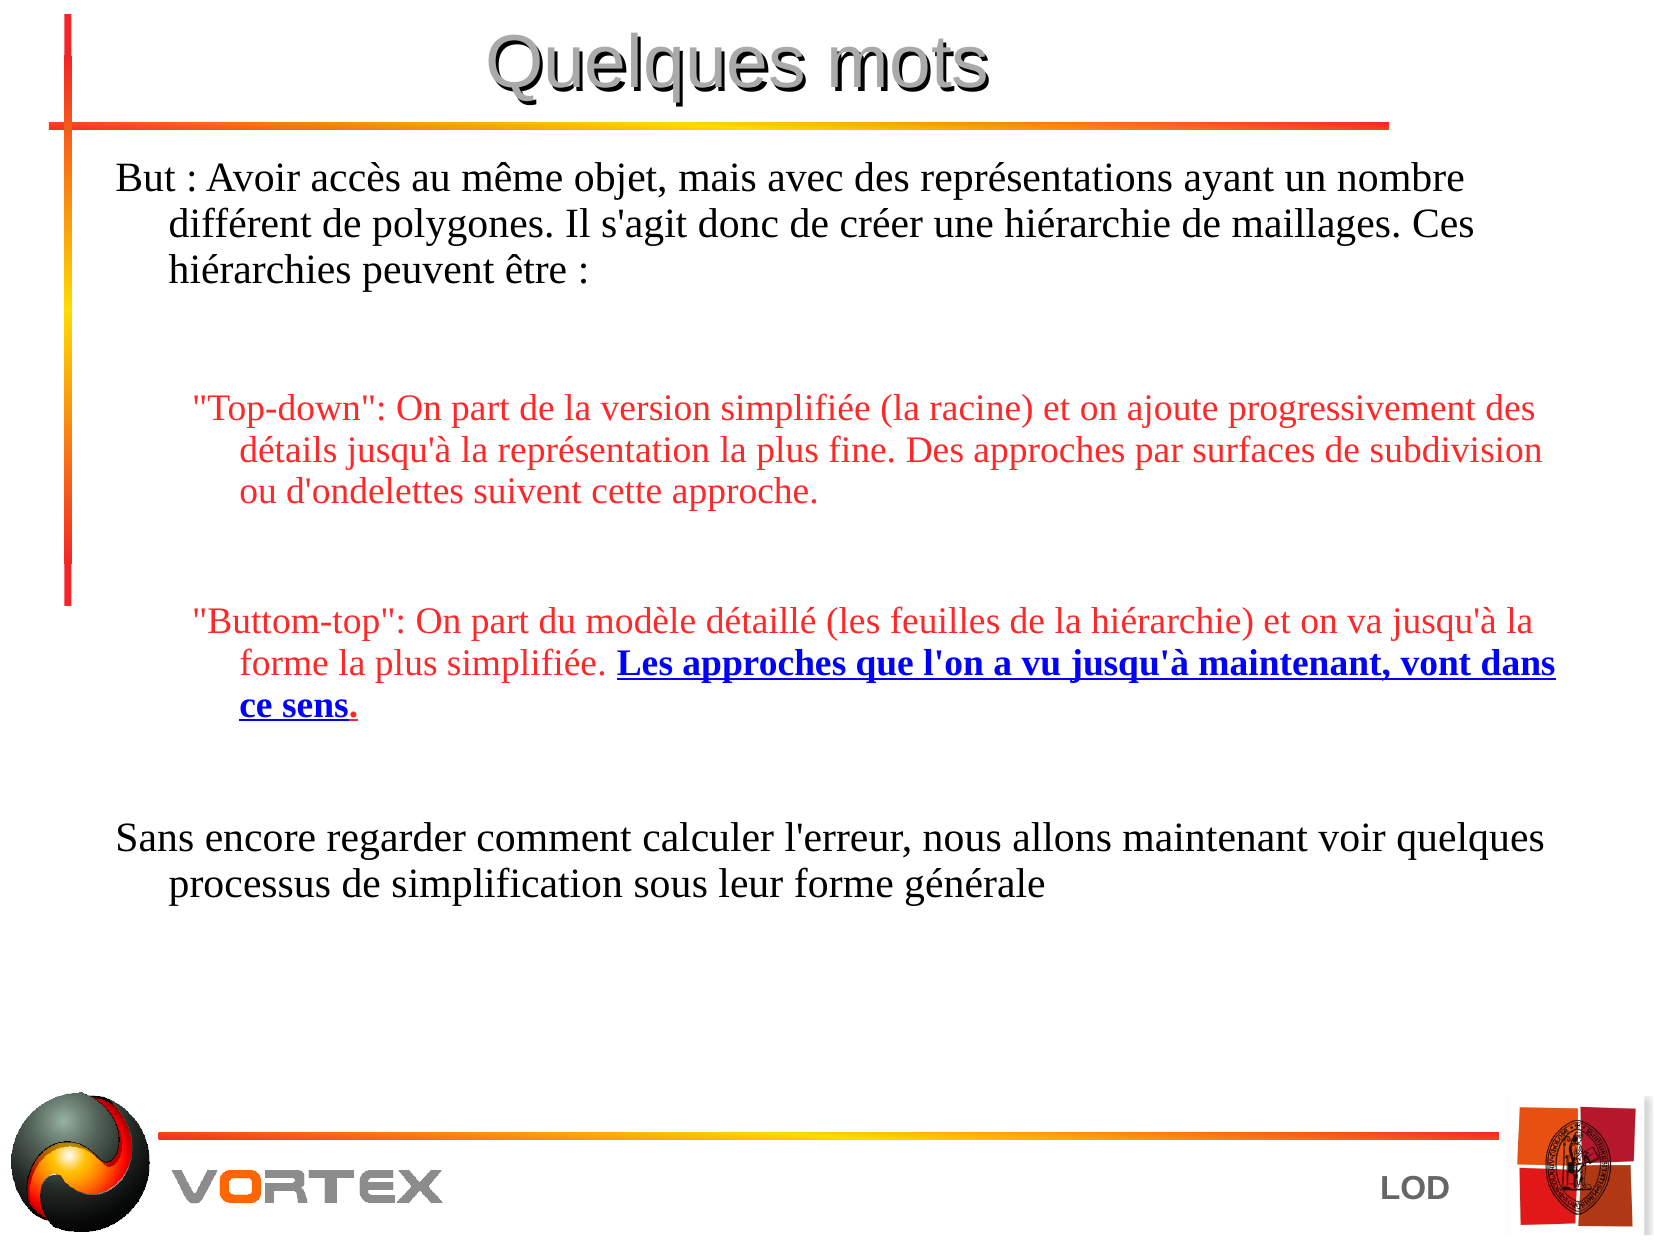

# Quelques mots
But : Avoir accès au même objet, mais avec des représentations ayant un nombre différent de polygones. Il s'agit donc de créer une hiérarchie de maillages. Ces hiérarchies peuvent être :
"Top-down": On part de la version simplifiée (la racine) et on ajoute progressivement des détails jusqu'à la représentation la plus fine. Des approches par surfaces de subdivision ou d'ondelettes suivent cette approche.
"Buttom-top": On part du modèle détaillé (les feuilles de la hiérarchie) et on va jusqu'à la forme la plus simplifiée. Les approches que l'on a vu jusqu'à maintenant, vont dans ce sens.
Sans encore regarder comment calculer l'erreur, nous allons maintenant voir quelques processus de simplification sous leur forme générale